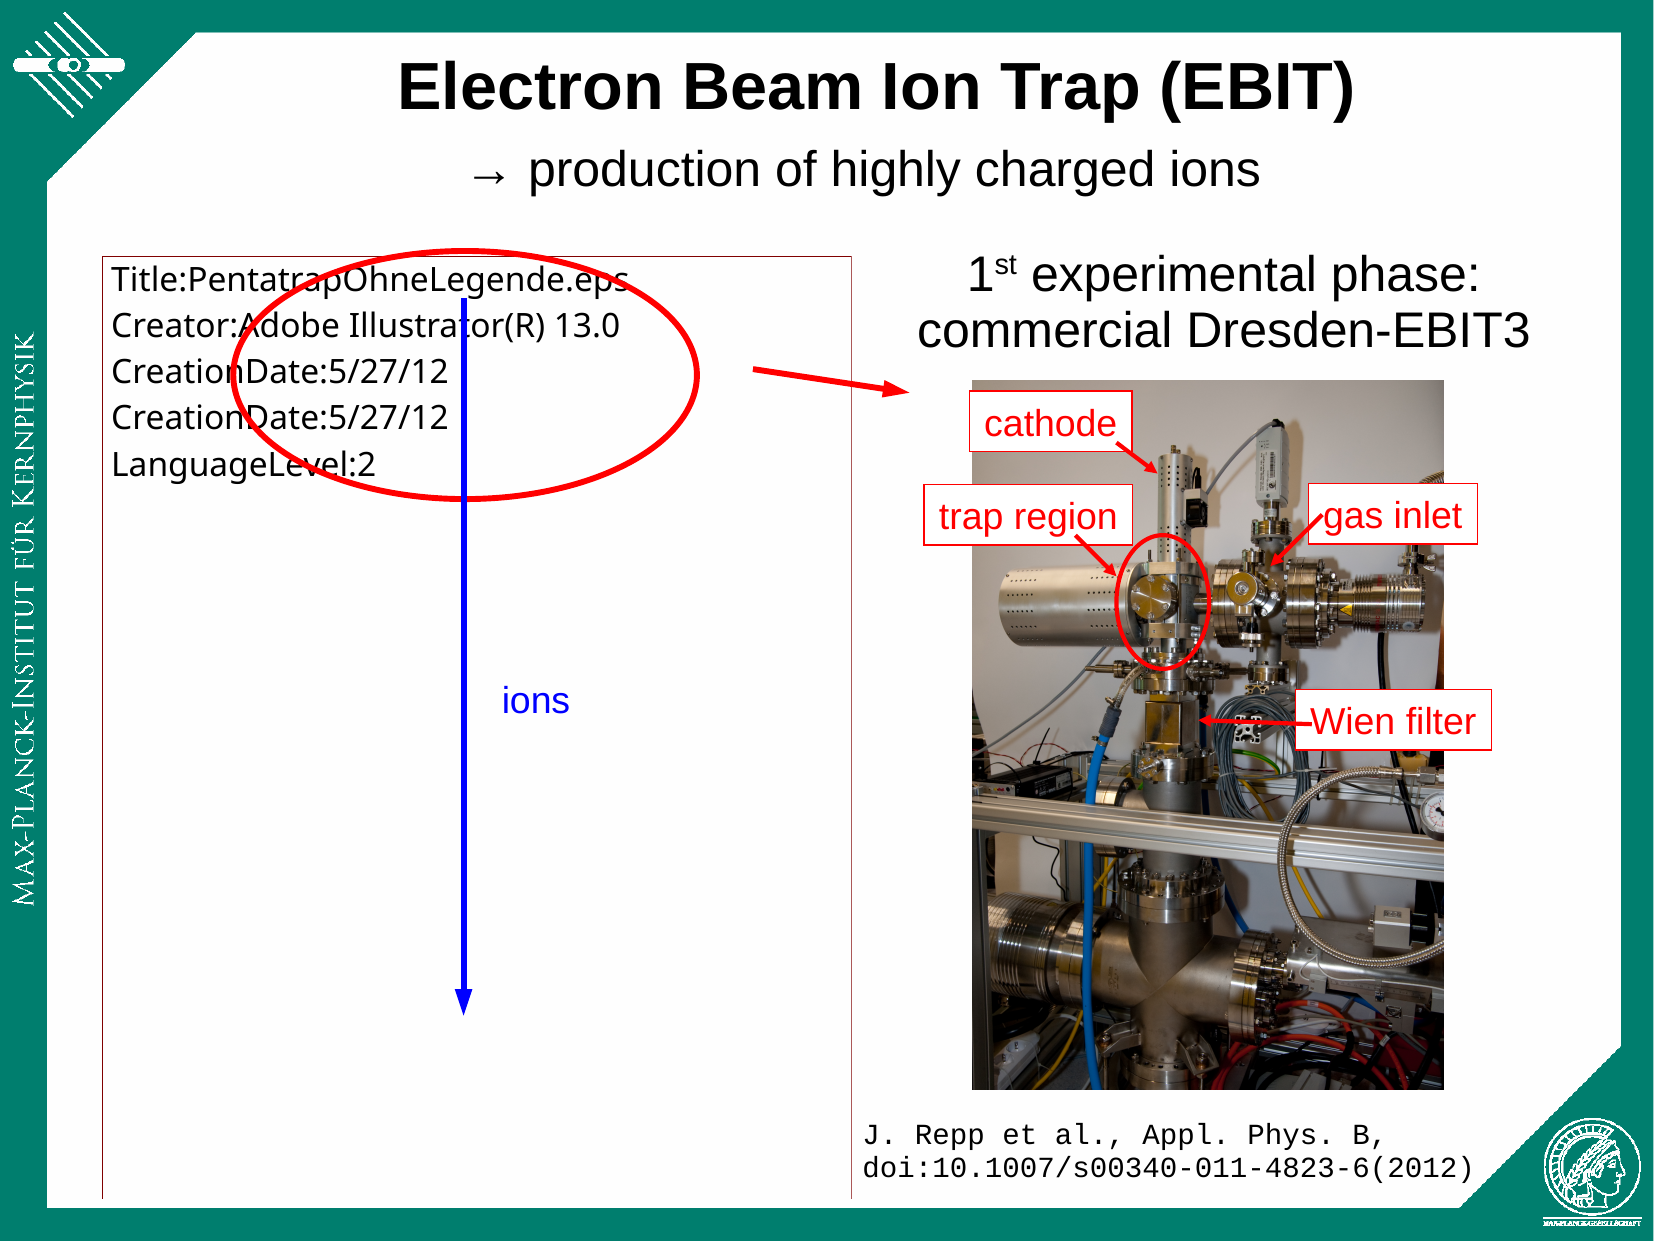

Electron Beam Ion Trap (EBIT)
→ production of highly charged ions
1st experimental phase:
commercial Dresden-EBIT3
cathode
gas inlet
trap region
Wien filter
ions
J. Repp et al., Appl. Phys. B,
doi:10.1007/s00340-011-4823-6(2012)